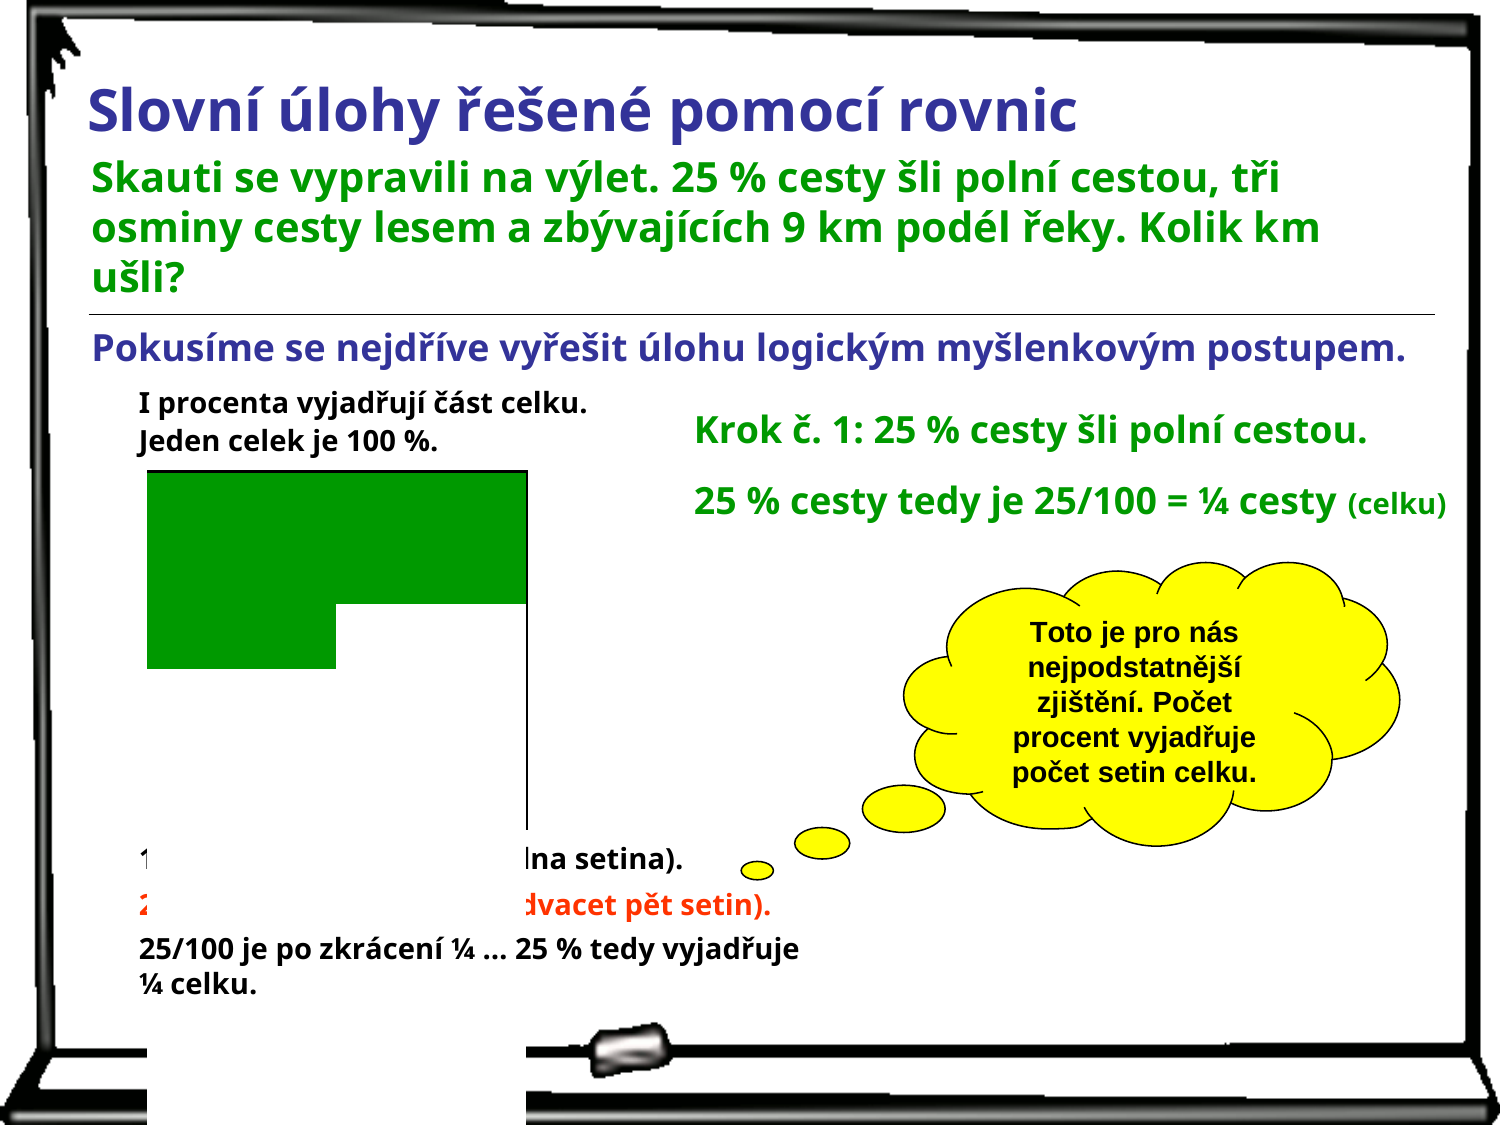

Slovní úlohy řešené pomocí rovnic
Skauti se vypravili na výlet. 25 % cesty šli polní cestou, tři osminy cesty lesem a zbývajících 9 km podél řeky. Kolik km ušli?
Pokusíme se nejdříve vyřešit úlohu logickým myšlenkovým postupem.
I procenta vyjadřují část celku.
Krok č. 1: 25 % cesty šli polní cestou.
Jeden celek je 100 %.
25 % cesty tedy je 25/100 = ¼ cesty (celku)
| | | | | | | | | | |
| --- | --- | --- | --- | --- | --- | --- | --- | --- | --- |
| | | | | | | | | | |
| | | | | | | | | | |
| | | | | | | | | | |
| | | | | | | | | | |
| | | | | | | | | | |
| | | | | | | | | | |
| | | | | | | | | | |
| | | | | | | | | | |
| | | | | | | | | | |
| | | | | | | | | | |
| --- | --- | --- | --- | --- | --- | --- | --- | --- | --- |
| | | | | | | | | | |
| | | | | | | | | | |
| | | | | | | | | | |
| | | | | | | | | | |
| | | | | | | | | | |
| | | | | | | | | | |
| | | | | | | | | | |
| | | | | | | | | | |
| | | | | | | | | | |
Toto je pro nás nejpodstatnější zjištění. Počet procent vyjadřuje počet setin celku.
1 % je tedy 1/100 celku (jedna setina).
25 % je tedy 25/100 celku (dvacet pět setin).
25/100 je po zkrácení ¼ … 25 % tedy vyjadřuje ¼ celku.